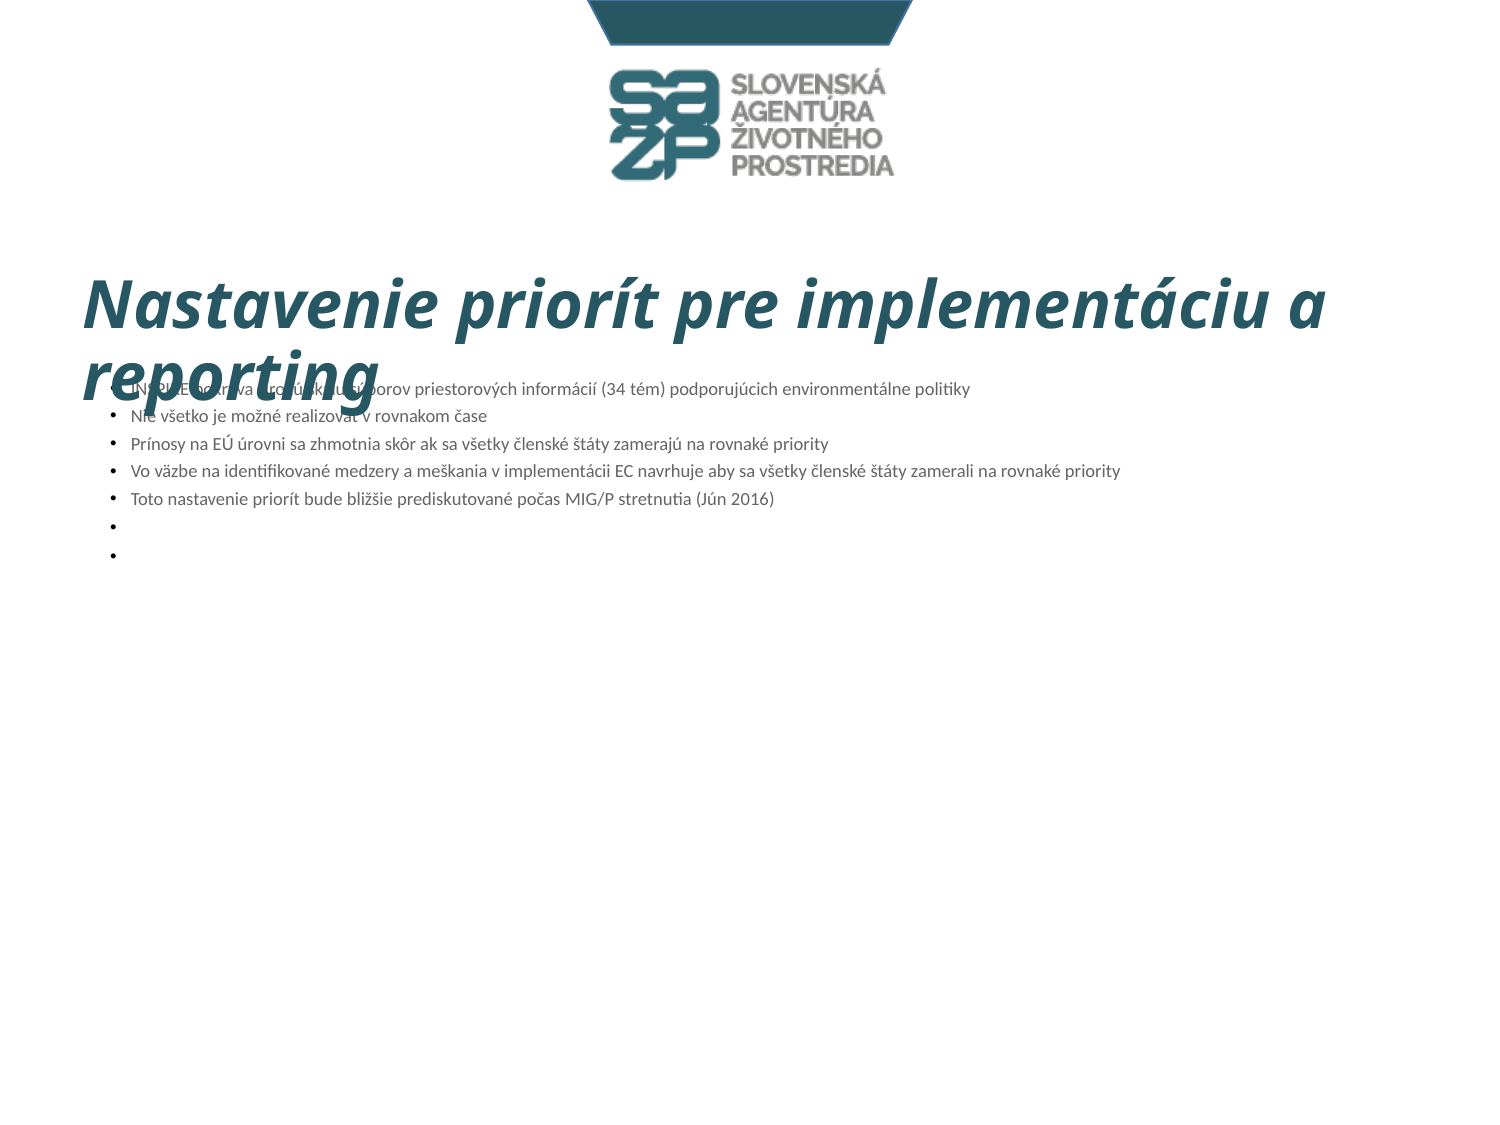

Nastavenie priorít pre implementáciu a reporting
# INSPIRE pokrýva širokú škálu súborov priestorových informácií (34 tém) podporujúcich environmentálne politiky
Nie všetko je možné realizovať v rovnakom čase
Prínosy na EÚ úrovni sa zhmotnia skôr ak sa všetky členské štáty zamerajú na rovnaké priority
Vo väzbe na identifikované medzery a meškania v implementácii EC navrhuje aby sa všetky členské štáty zamerali na rovnaké priority
Toto nastavenie priorít bude bližšie prediskutované počas MIG/P stretnutia (Jún 2016)